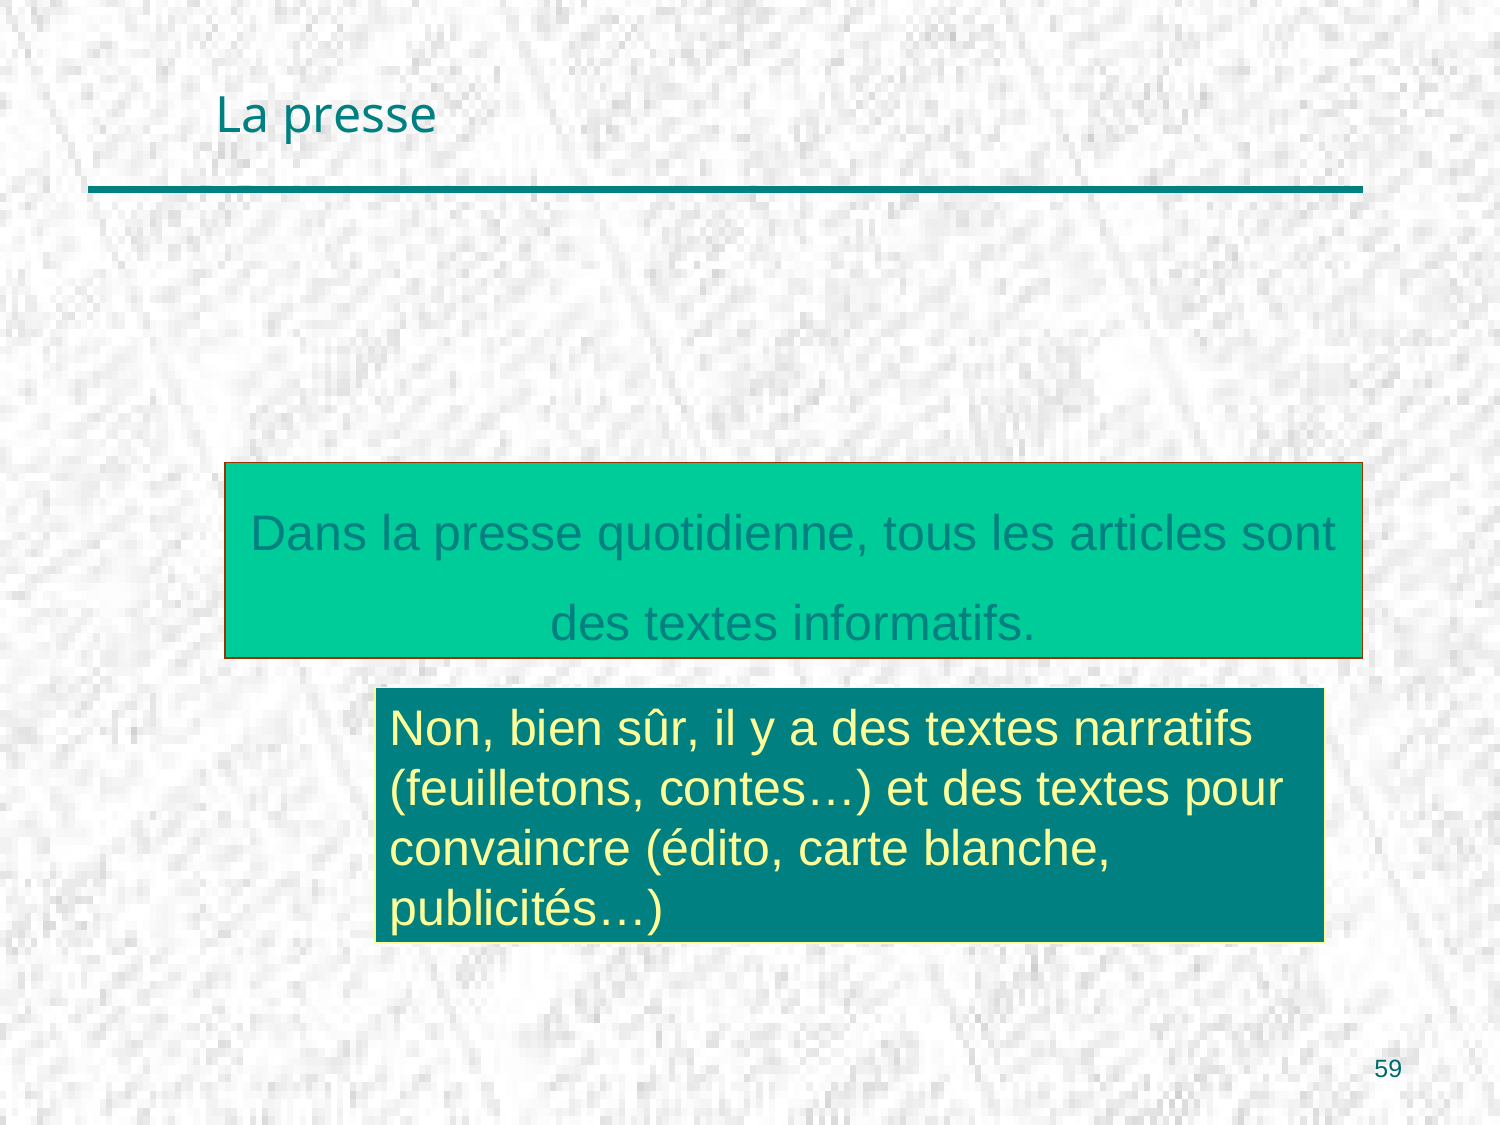

La presse
Dans la presse quotidienne, tous les articles sont des textes informatifs.
Non, bien sûr, il y a des textes narratifs (feuilletons, contes…) et des textes pour convaincre (édito, carte blanche, publicités…)
59